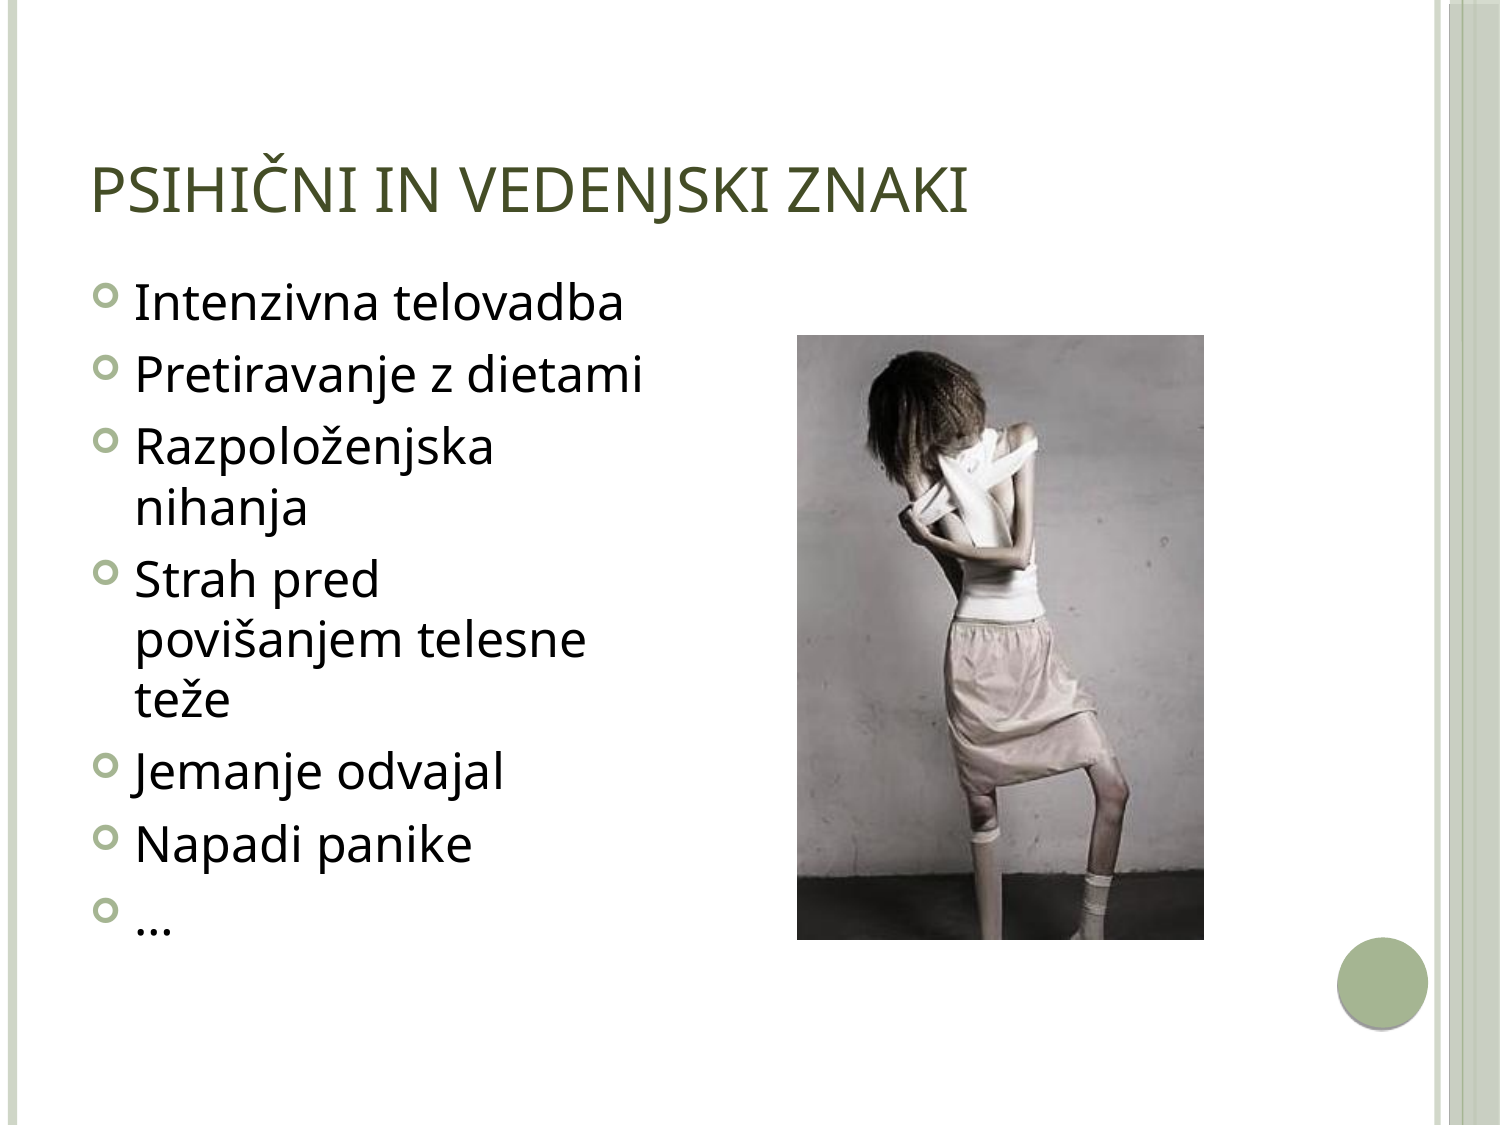

# PSIHIČNI IN VEDENJSKI ZNAKI
Intenzivna telovadba
Pretiravanje z dietami
Razpoloženjska nihanja
Strah pred povišanjem telesne teže
Jemanje odvajal
Napadi panike
…